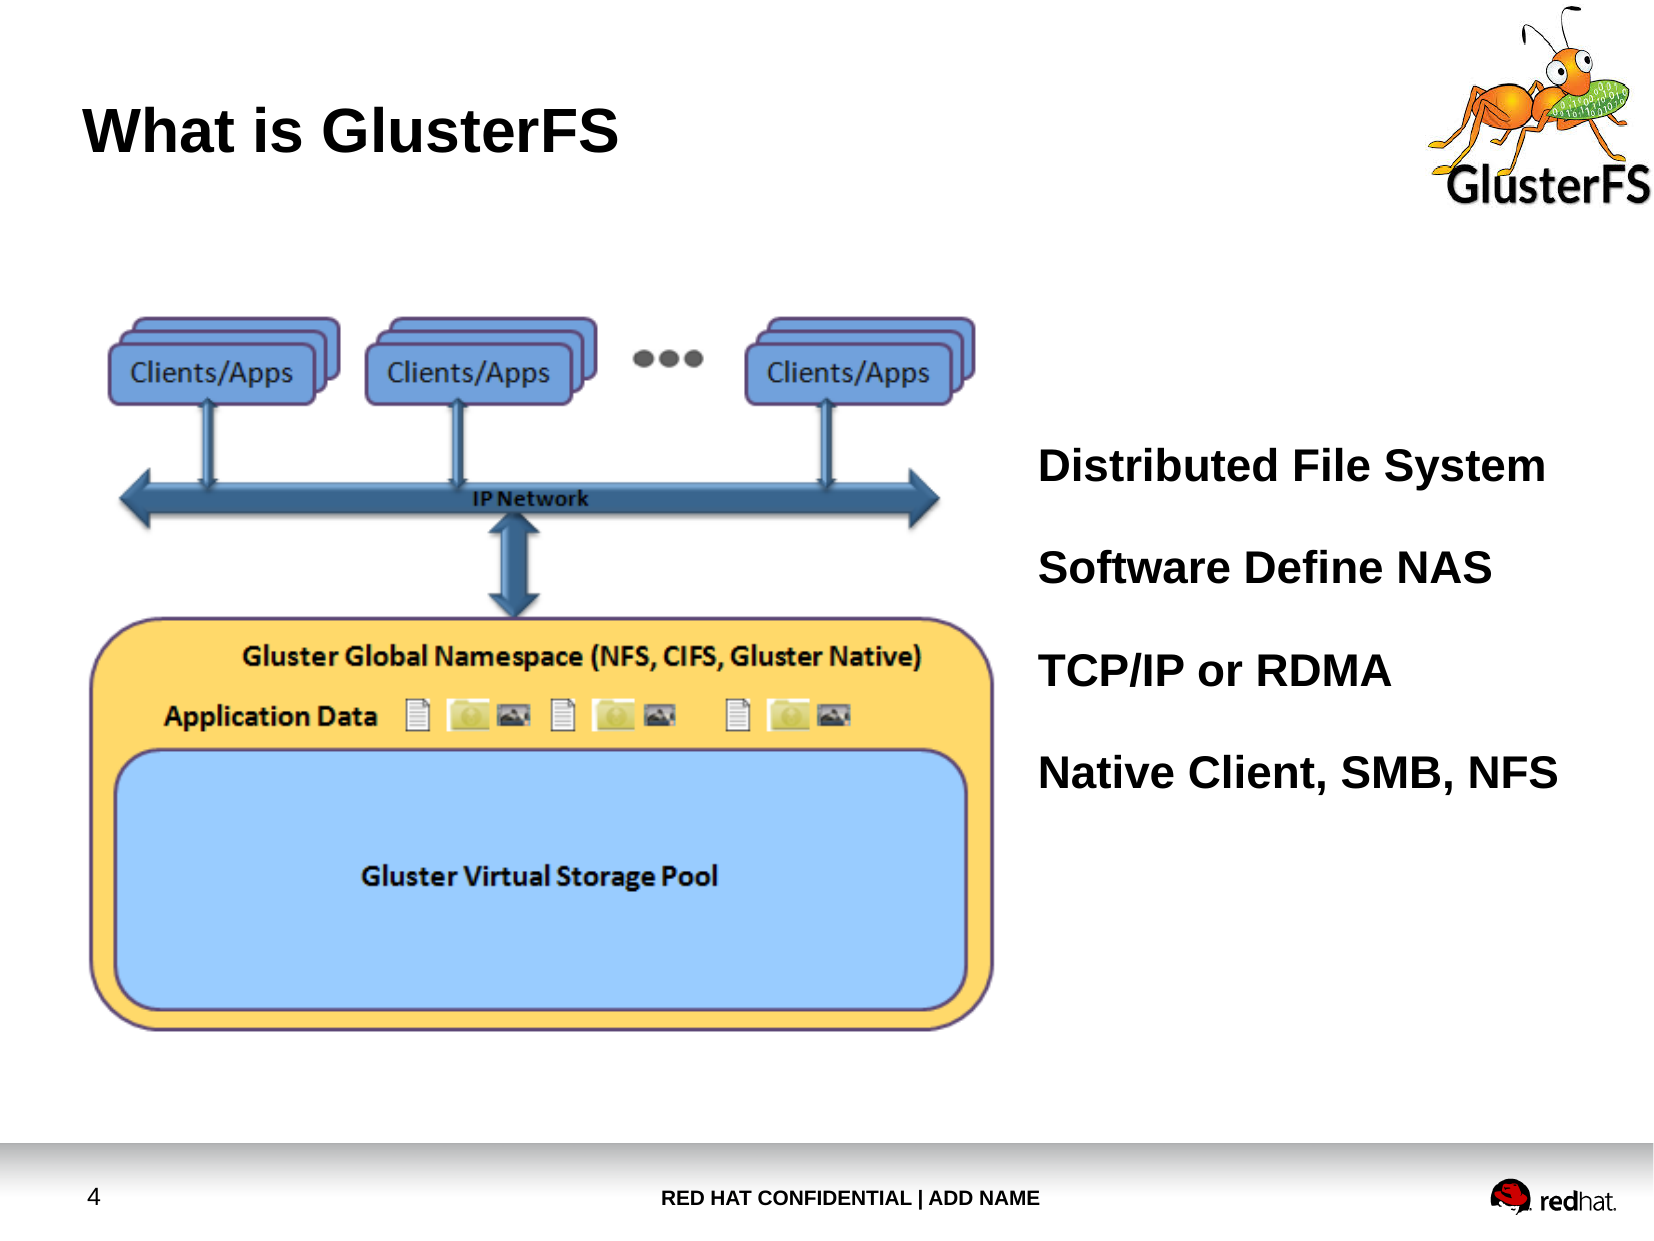

# What is GlusterFS
Distributed File System
Software Define NAS
TCP/IP or RDMA
Native Client, SMB, NFS